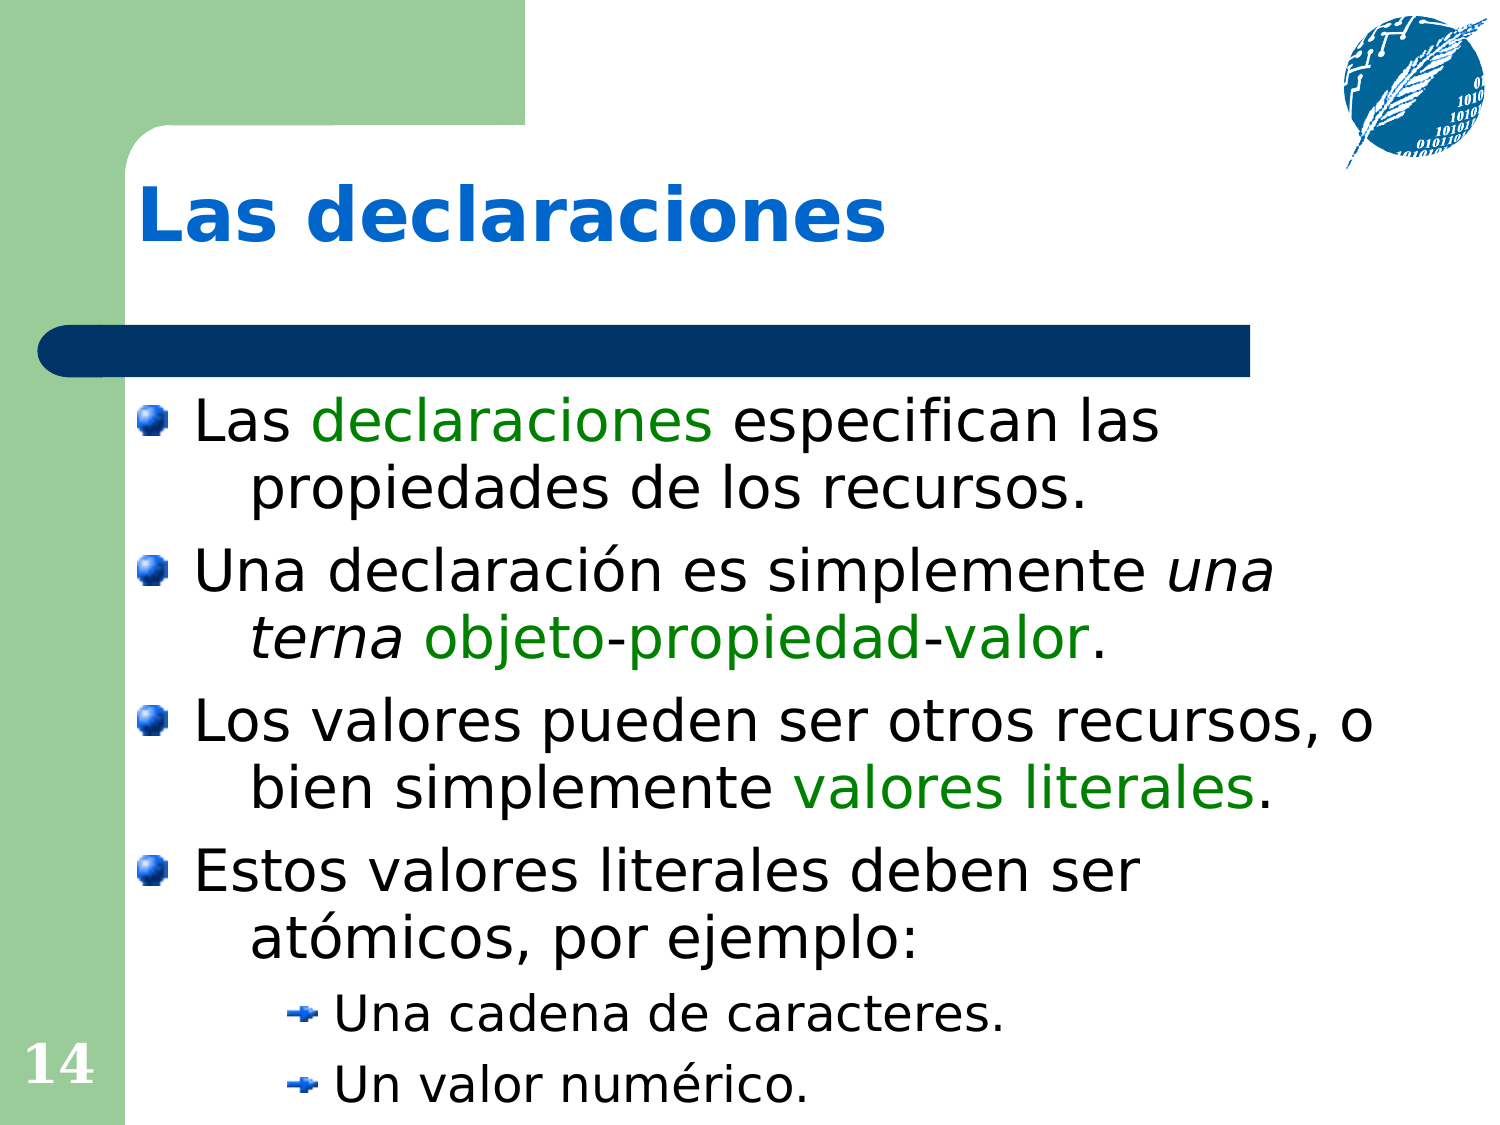

# Las declaraciones
Las declaraciones especifican las propiedades de los recursos.
Una declaración es simplemente una terna objeto-propiedad-valor.
Los valores pueden ser otros recursos, o bien simplemente valores literales.
Estos valores literales deben ser atómicos, por ejemplo:
Una cadena de caracteres.
Un valor numérico.
14